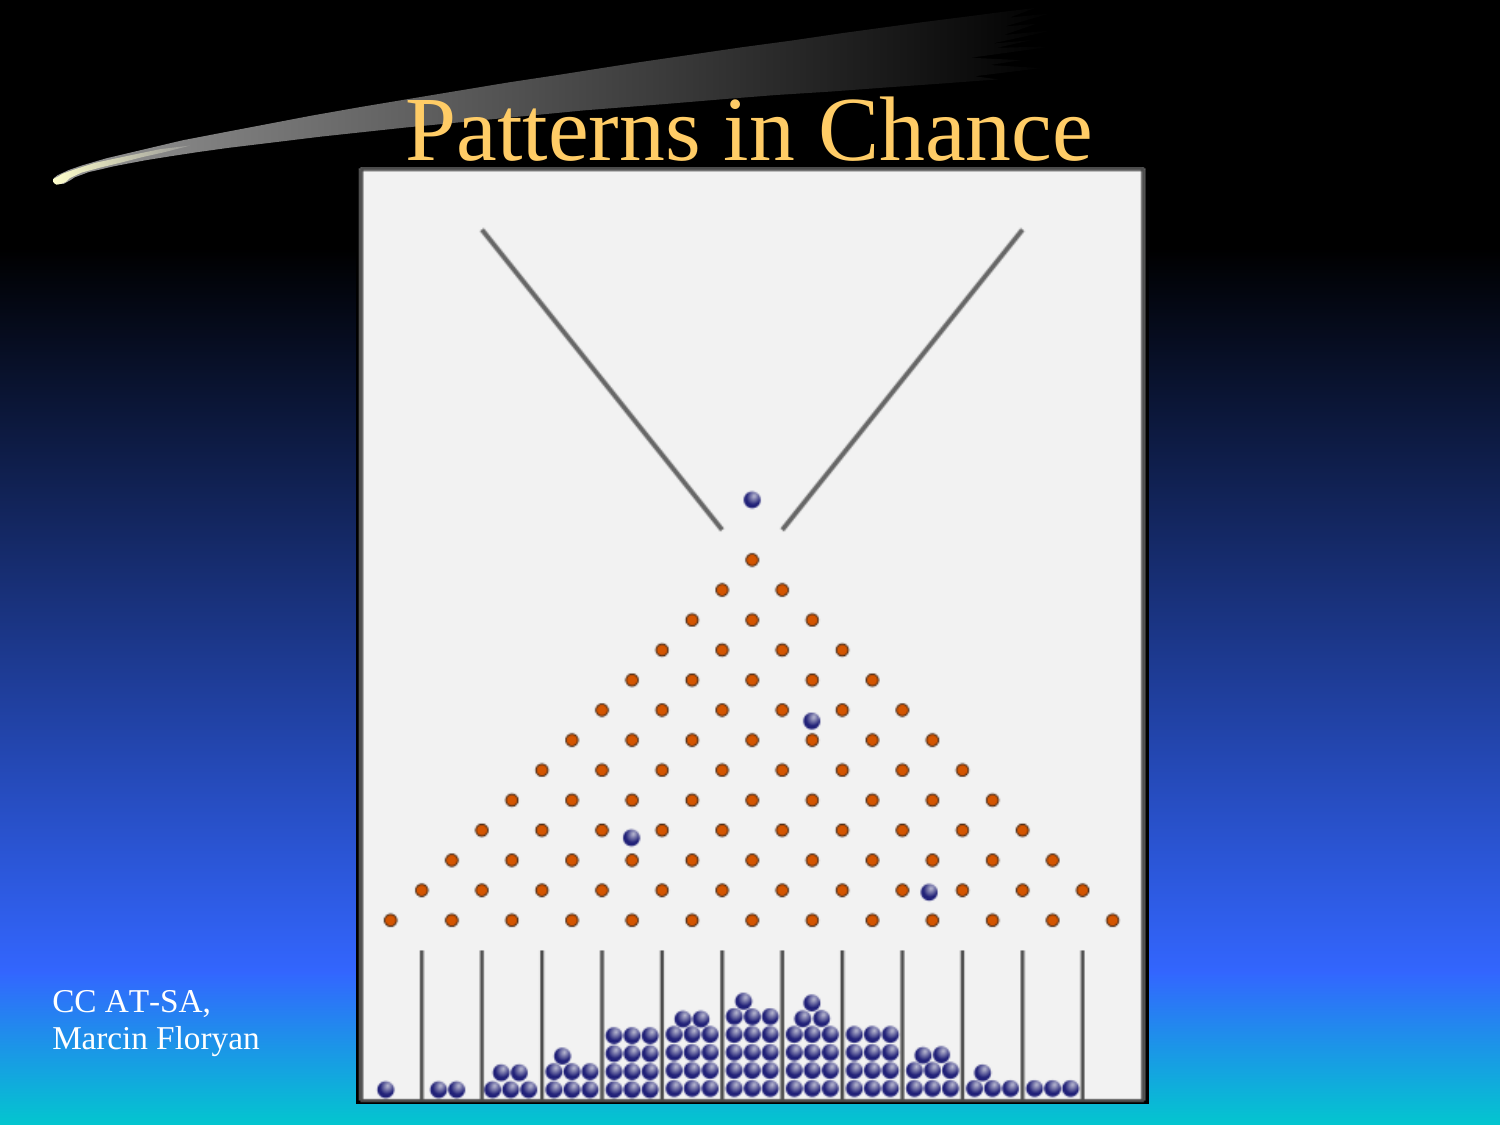

# Patterns in Chance
CC AT-SA,
Marcin Floryan